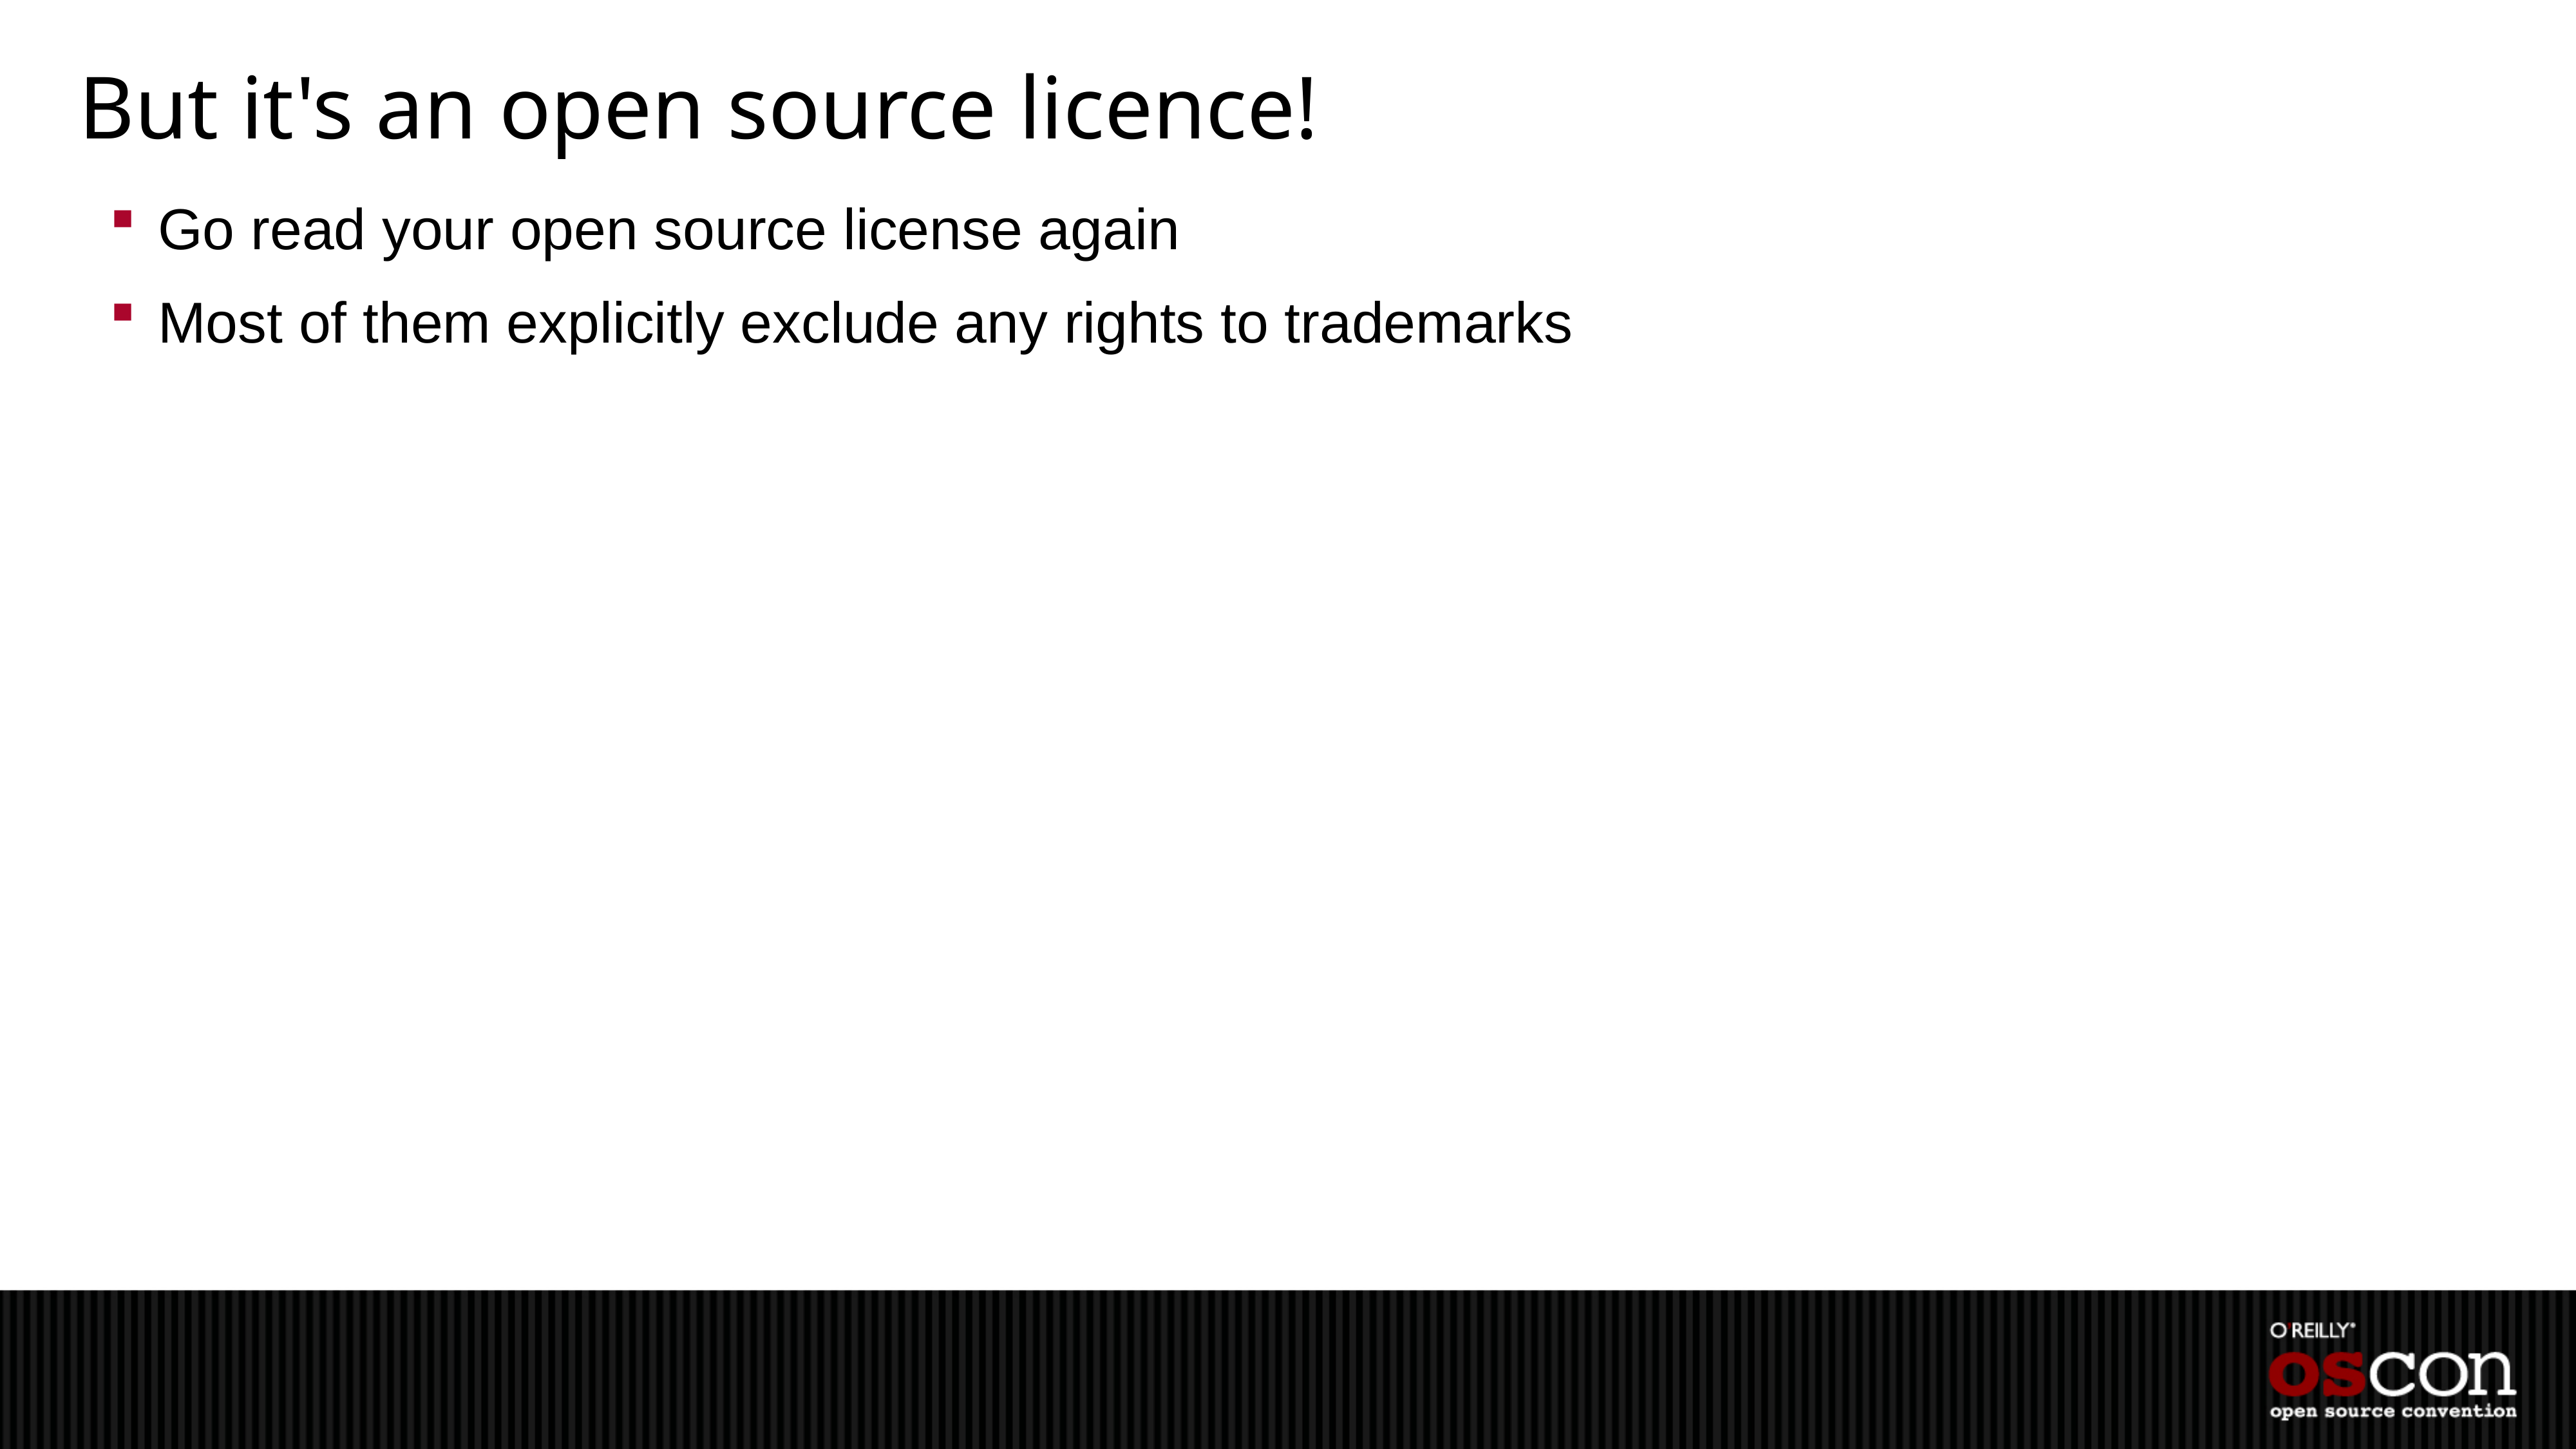

# But it's an open source licence!
Go read your open source license again
Most of them explicitly exclude any rights to trademarks